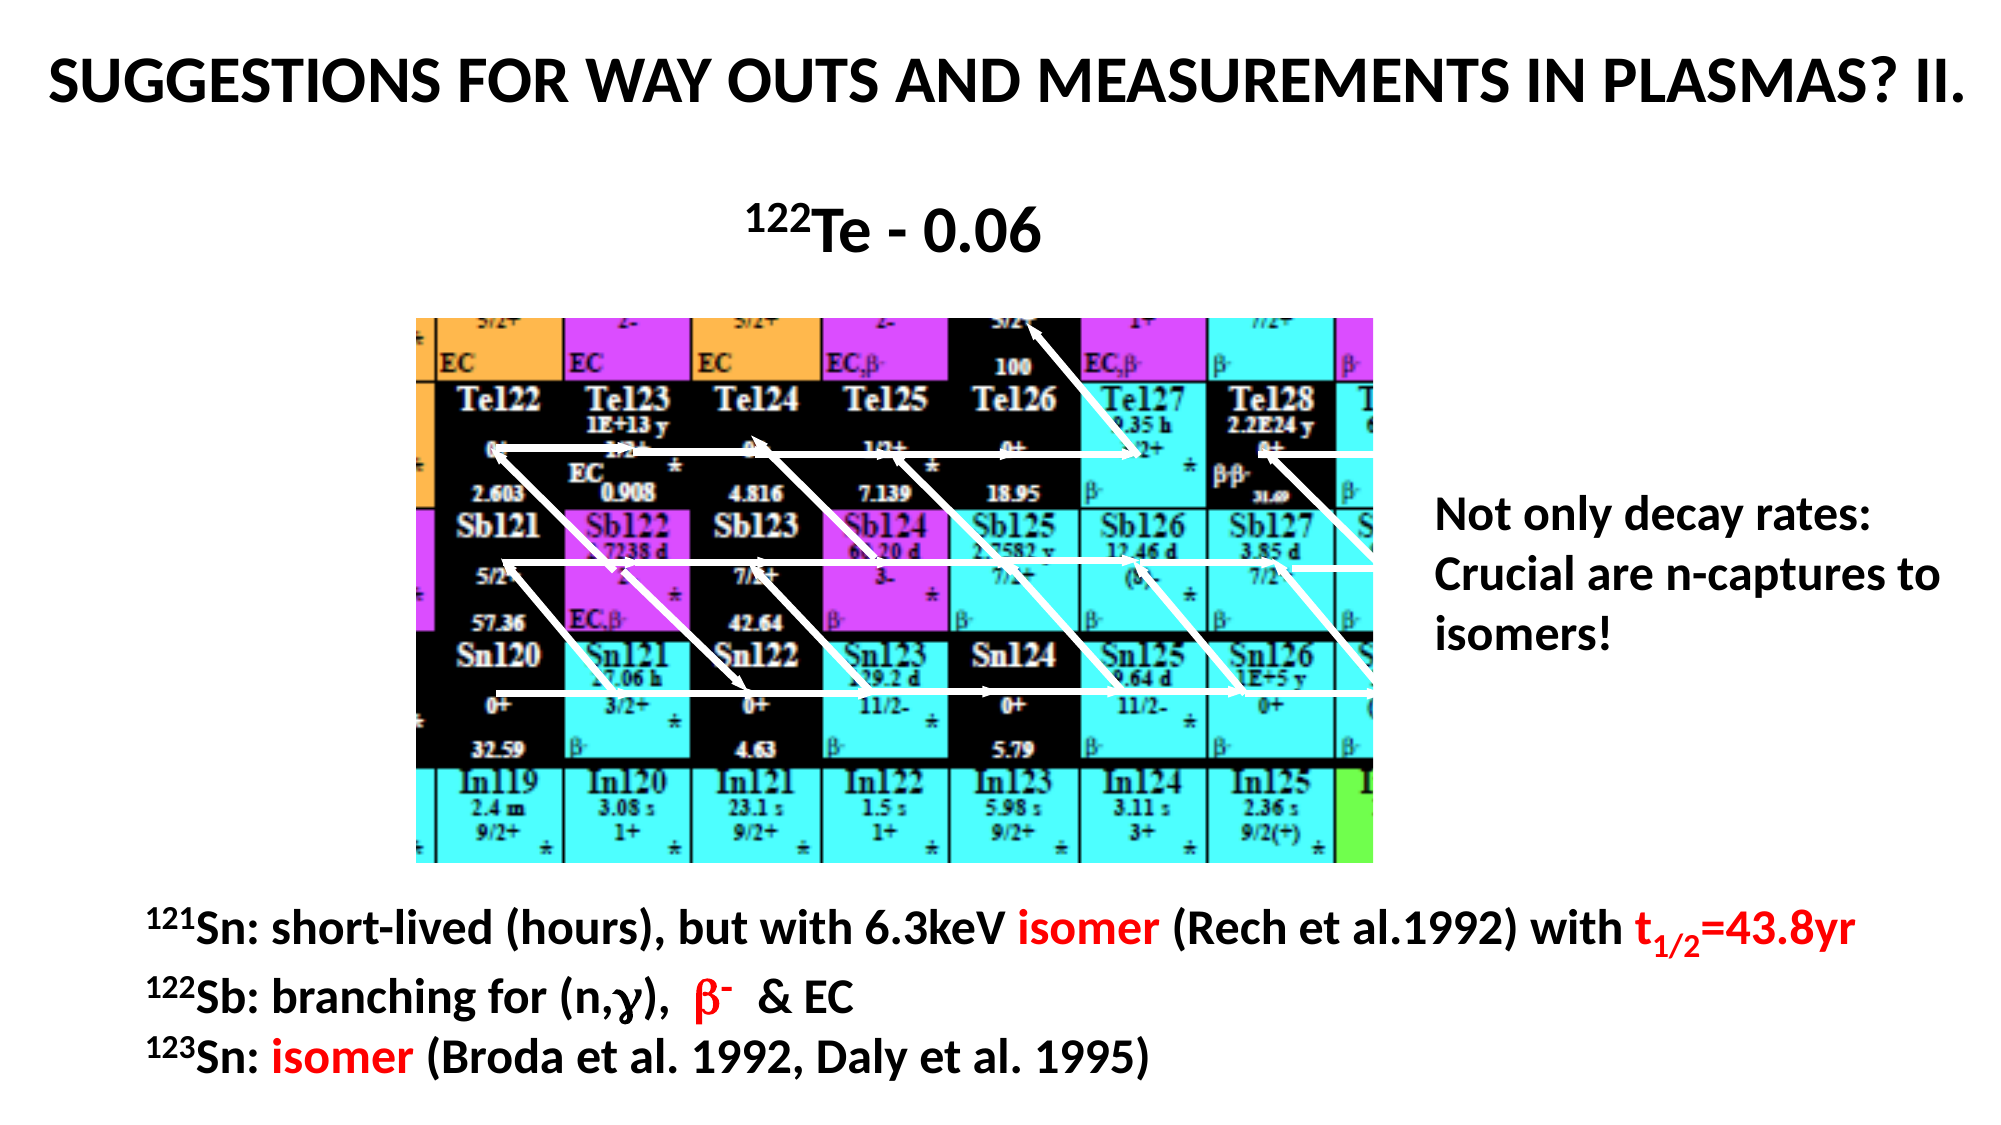

SUGGESTIONS FOR WAY OUTS AND MEASUREMENTS IN PLASMAS? II.
122Te - 0.06
Not only decay rates:
Crucial are n-captures to isomers!
121Sn: short-lived (hours), but with 6.3keV isomer (Rech et al.1992) with t1/2=43.8yr
122Sb: branching for (n,g), b- & EC
123Sn: isomer (Broda et al. 1992, Daly et al. 1995)